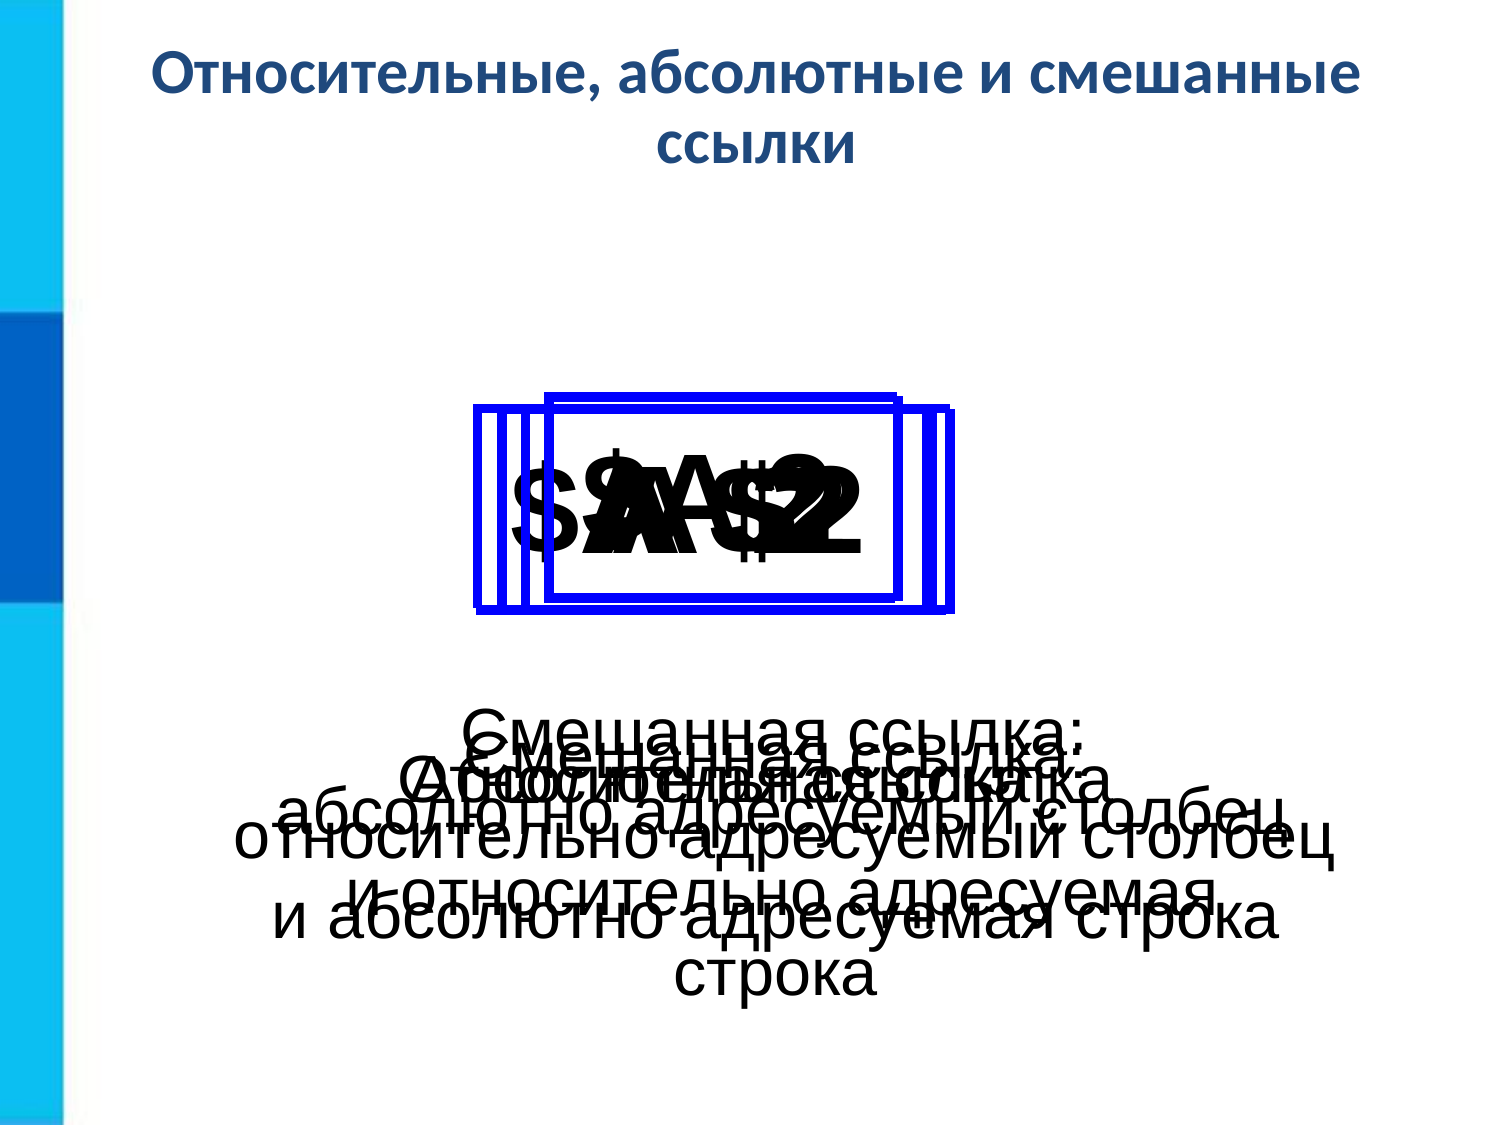

Относительные, абсолютные и смешанные ссылки
$A
2
$A
$2
A
2
A
$2
Смешанная ссылка:
абсолютно адресуемый столбец и относительно адресуемая строка
Смешанная ссылка:
относительно адресуемый столбец и абсолютно адресуемая строка
Абсолютная ссылка
Относительная ссылка